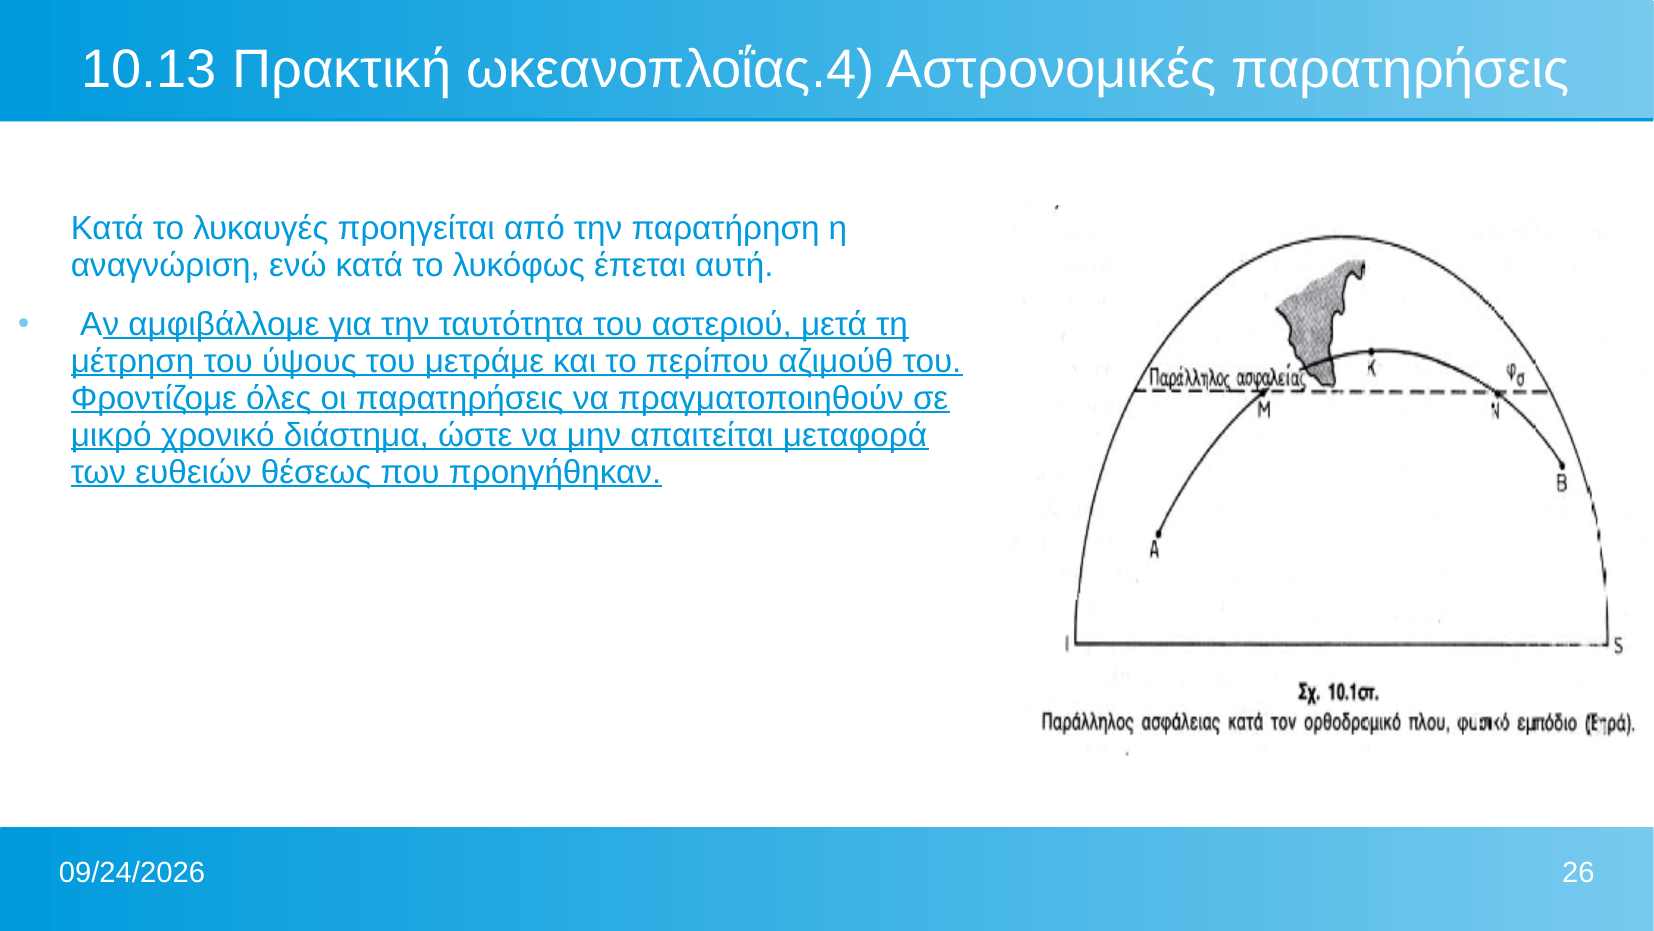

# 10.13 Πρακτική ωκεανοπλοΐας.4) Αστρονομικές παρατηρήσεις
Κατά το λυκαυγές προηγείται από την παρατήρηση η αναγνώριση, ενώ κατά το λυκόφως έπεται αυτή.
 Αν αμφιβάλλομε για την ταυτότητα του αστεριού, μετά τη μέτρηση του ύψους του μετράμε και το περίπου αζιμούθ του. Φροντίζομε όλες οι παρατηρήσεις να πραγματοποιηθούν σε μικρό χρονικό διάστημα, ώστε να μην απαιτείται μεταφορά των ευθειών θέσεως που προηγήθηκαν.
26